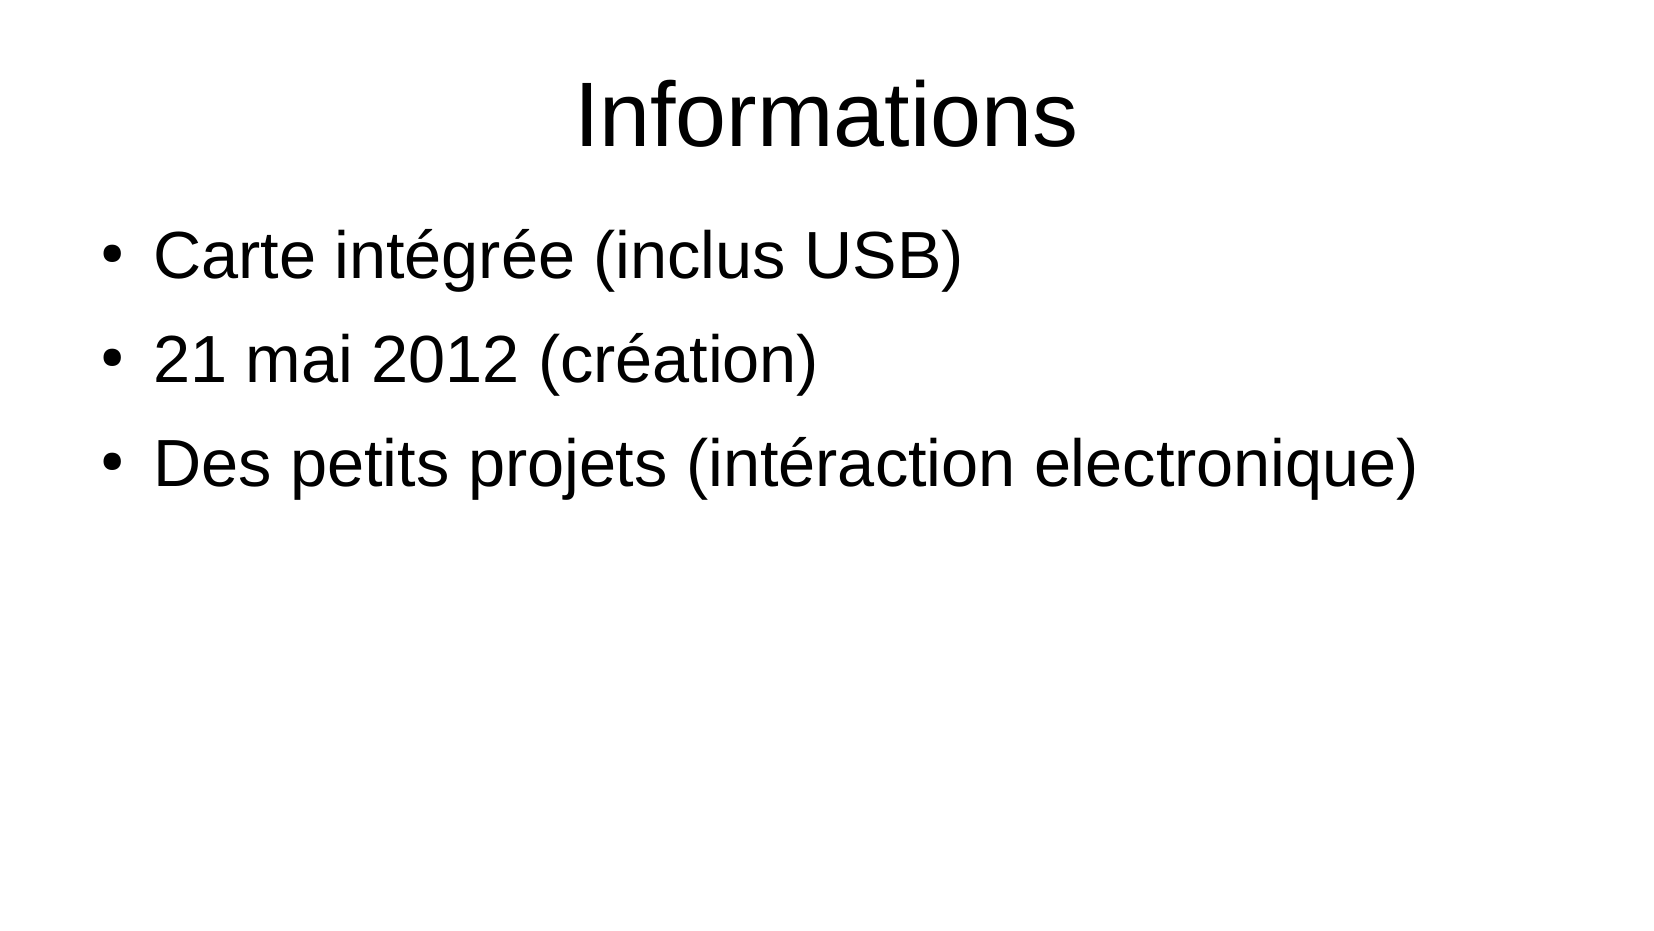

# Informations
Carte intégrée (inclus USB)
21 mai 2012 (création)
Des petits projets (intéraction electronique)